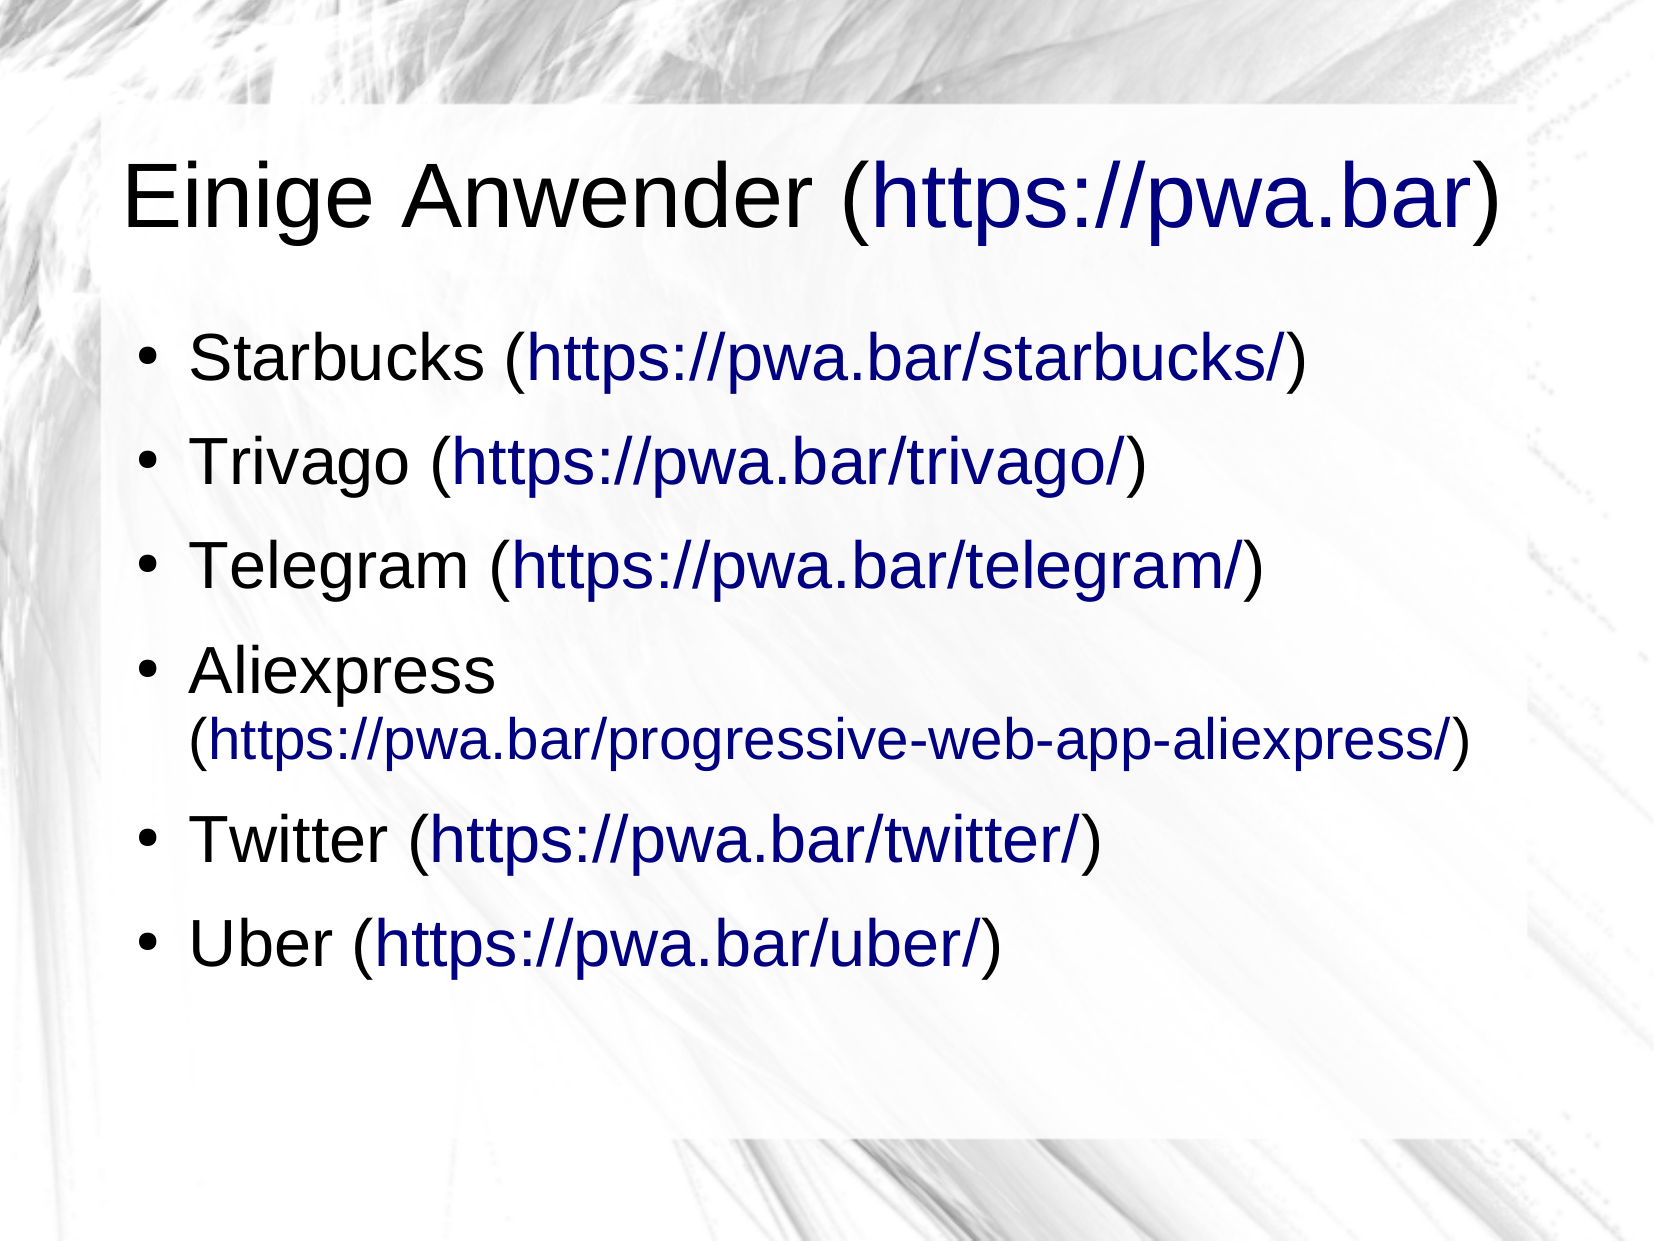

# Einige Anwender (https://pwa.bar)
Starbucks (https://pwa.bar/starbucks/)
Trivago (https://pwa.bar/trivago/)
Telegram (https://pwa.bar/telegram/)
Aliexpress
(https://pwa.bar/progressive-web-app-aliexpress/)
Twitter (https://pwa.bar/twitter/)
Uber (https://pwa.bar/uber/)